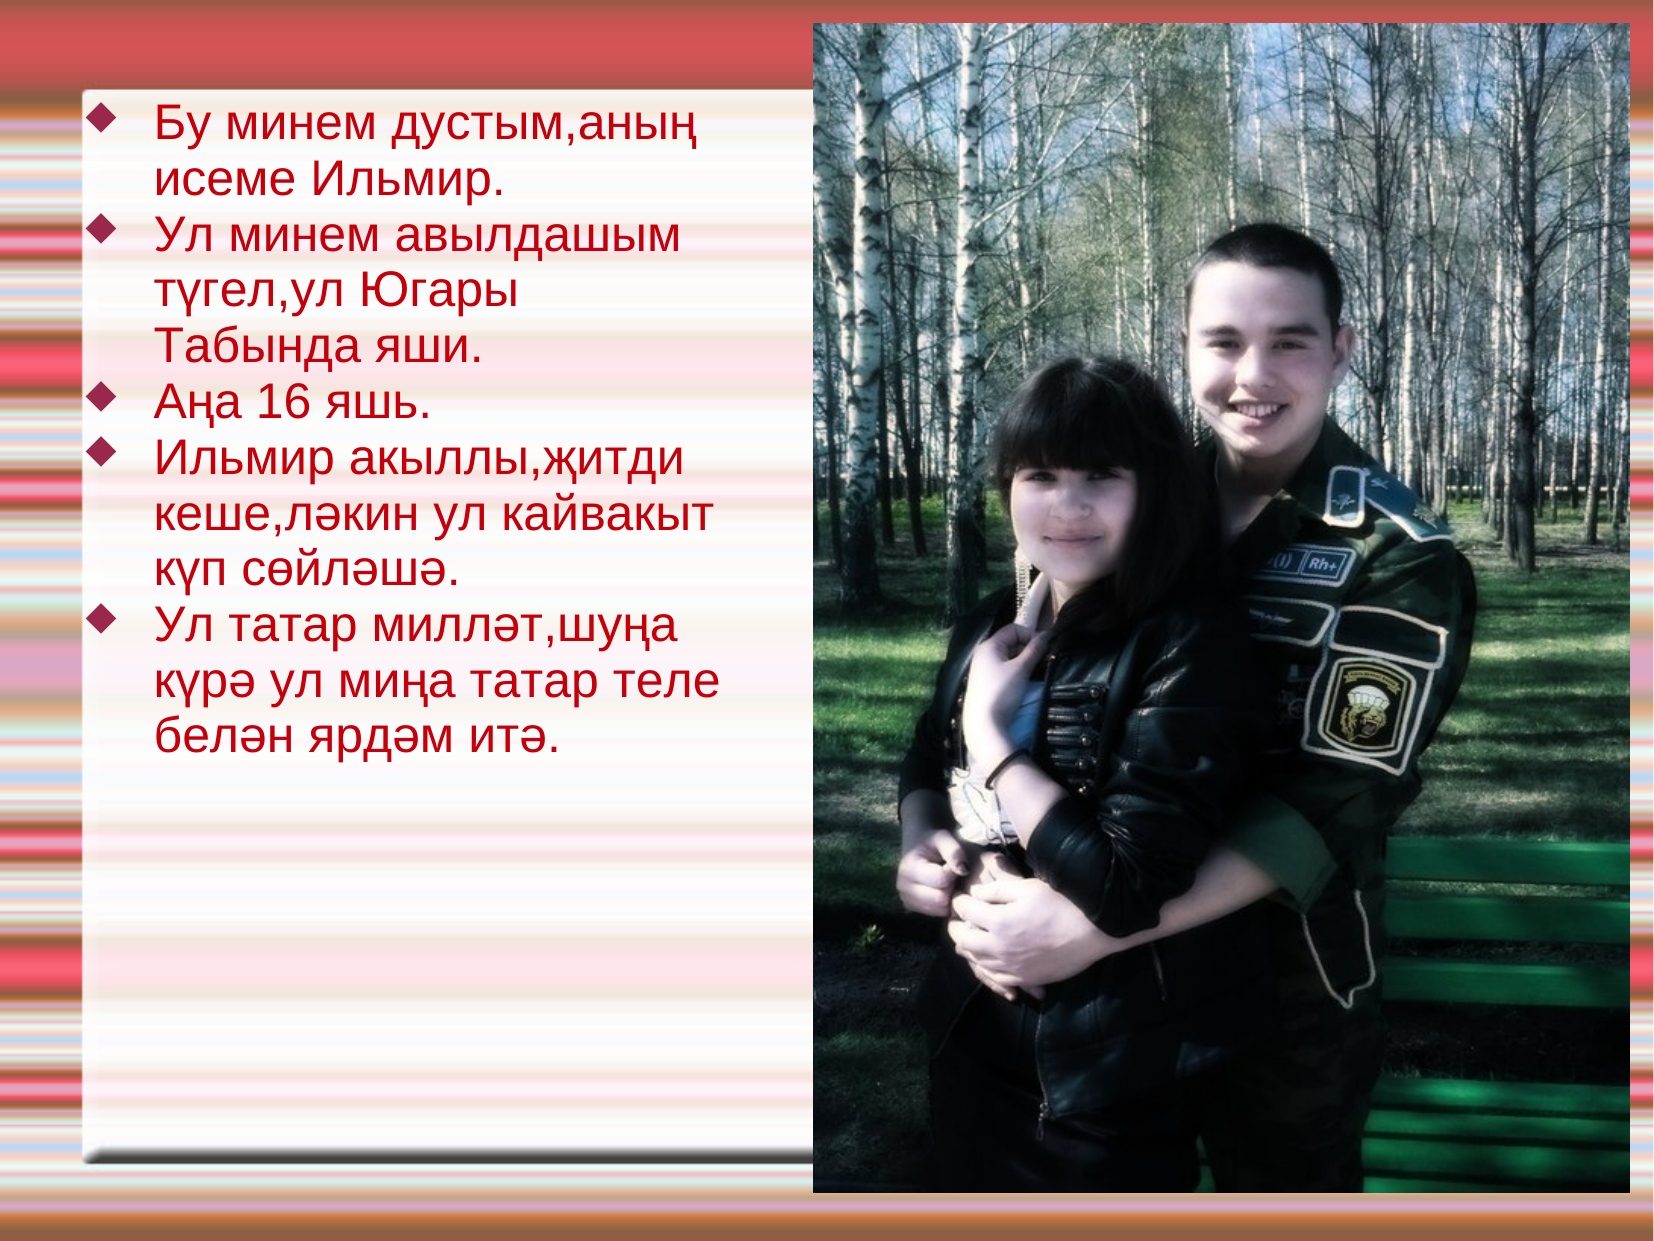

# Бу минем дустым,аның исеме Ильмир.
Ул минем авылдашым түгел,ул Югары Табында яши.
Аңа 16 яшь.
Ильмир акыллы,җитди кеше,ләкин ул кайвакыт күп сөйләшә.
Ул татар милләт,шуңа күрә ул миңа татар теле белән ярдәм итә.